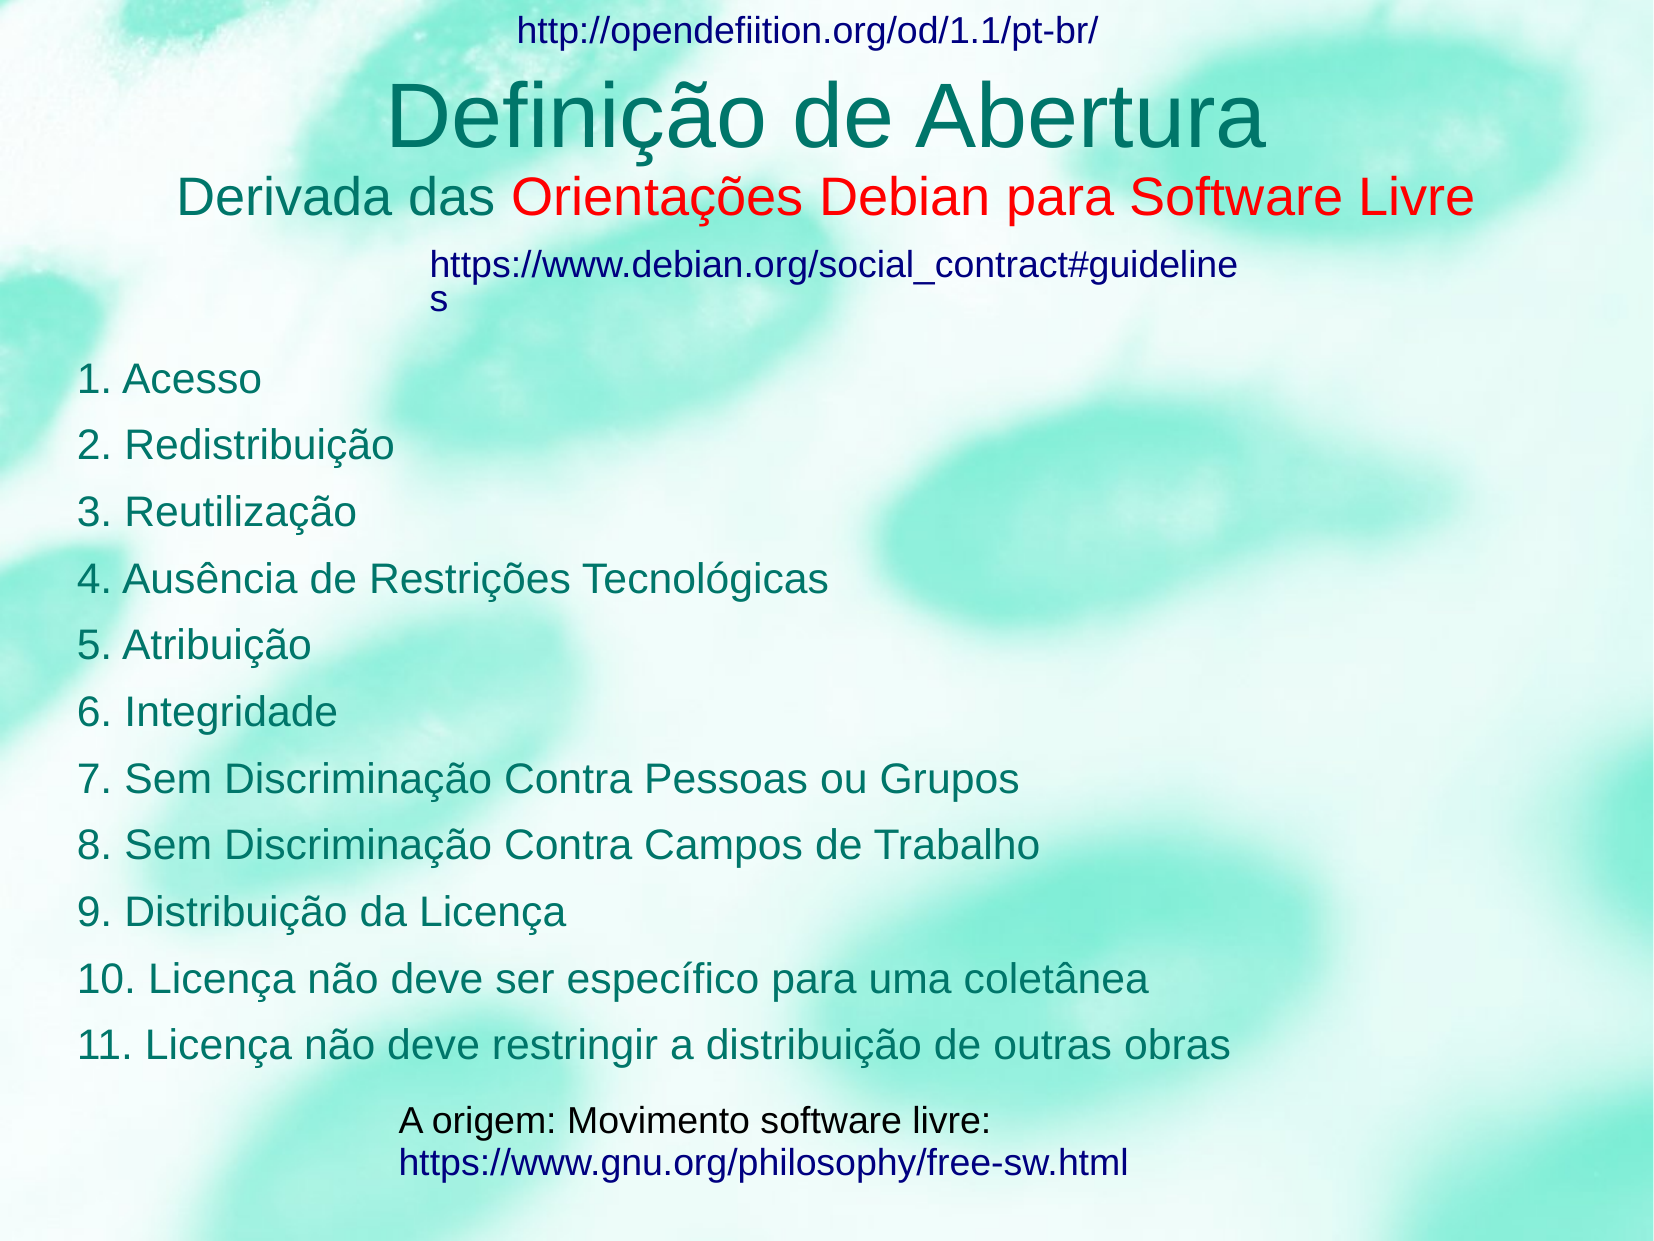

http://opendefiition.org/od/1.1/pt-br/
# Definição de Abertura Derivada das Orientações Debian para Software Livre
https://www.debian.org/social_contract#guidelines
1. Acesso
2. Redistribuição
3. Reutilização
4. Ausência de Restrições Tecnológicas
5. Atribuição
6. Integridade
7. Sem Discriminação Contra Pessoas ou Grupos
8. Sem Discriminação Contra Campos de Trabalho
9. Distribuição da Licença
10. Licença não deve ser específico para uma coletânea
11. Licença não deve restringir a distribuição de outras obras
A origem: Movimento software livre:https://www.gnu.org/philosophy/free-sw.html